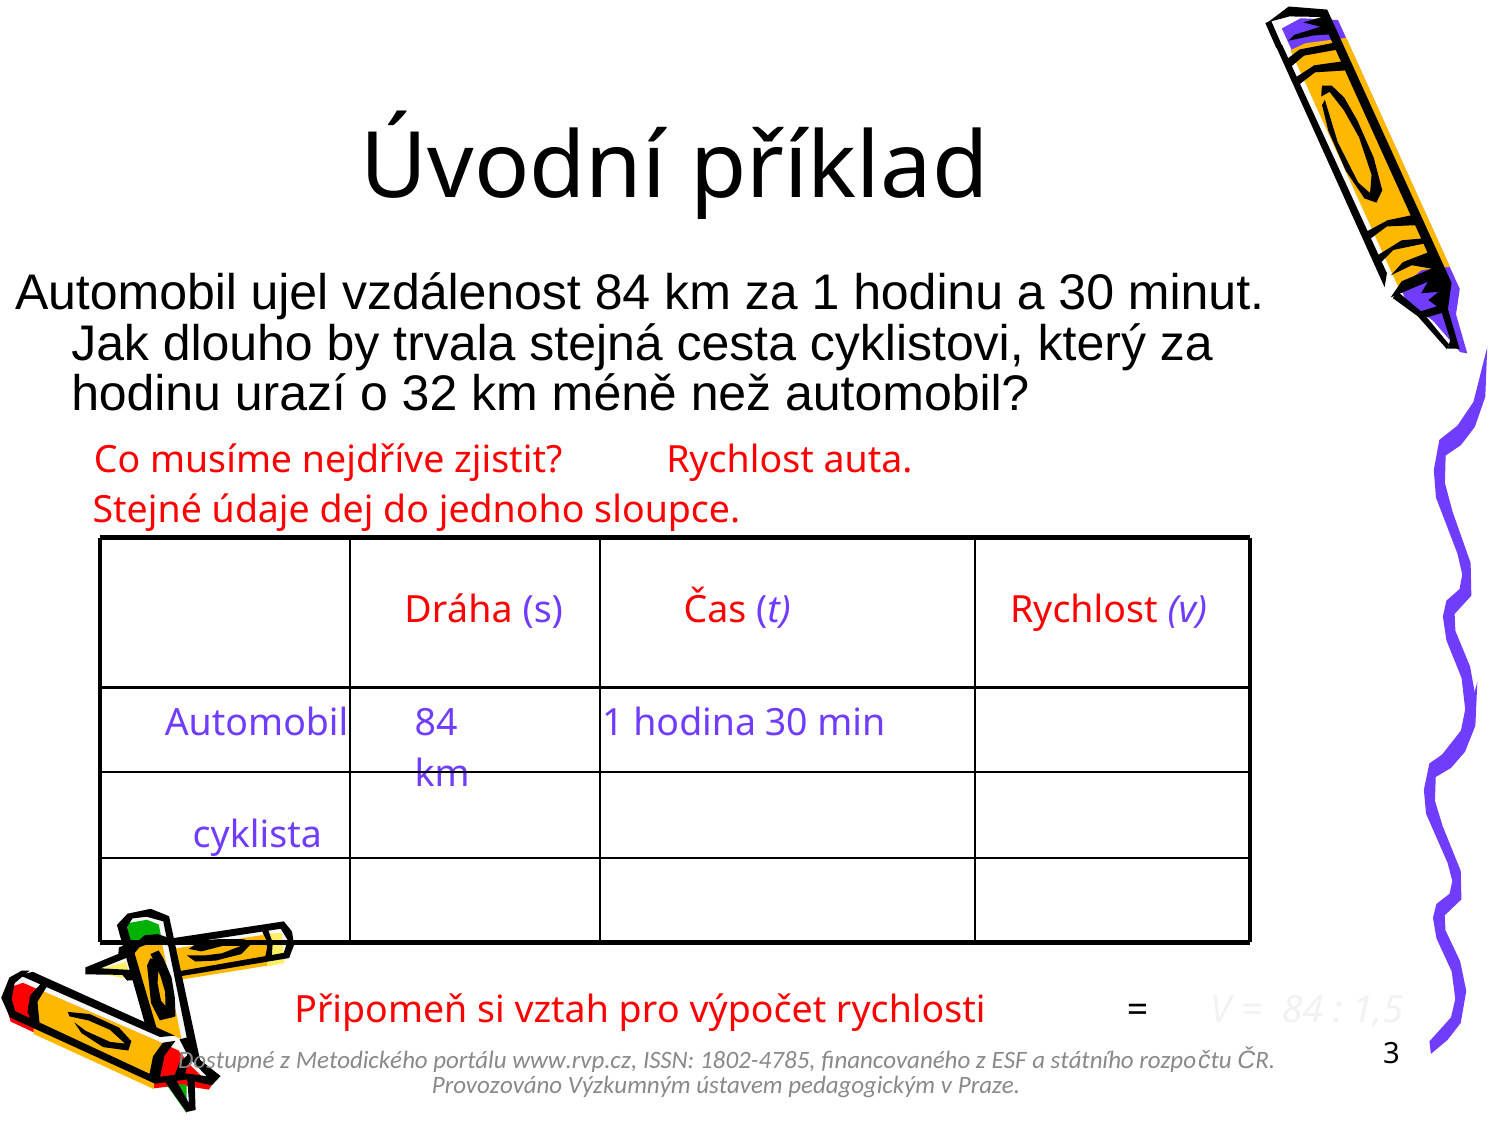

# Úvodní příklad
Automobil ujel vzdálenost 84 km za 1 hodinu a 30 minut. Jak dlouho by trvala stejná cesta cyklistovi, který za hodinu urazí o 32 km méně než automobil?
Co musíme nejdříve zjistit?
Rychlost auta.
Stejné údaje dej do jednoho sloupce.
Dráha (s)
Čas (t)
Rychlost (v)
Automobil
84 km
1 hodina
30 min
x
cyklista
Připomeň si vztah pro výpočet rychlosti
v= s:t
=
V = 84 : 1,5
Dostupné z Metodického portálu www.rvp.cz, ISSN: 1802-4785, financovaného z ESF a státního rozpočtu ČR. Provozováno Výzkumným ústavem pedagogickým v Praze.